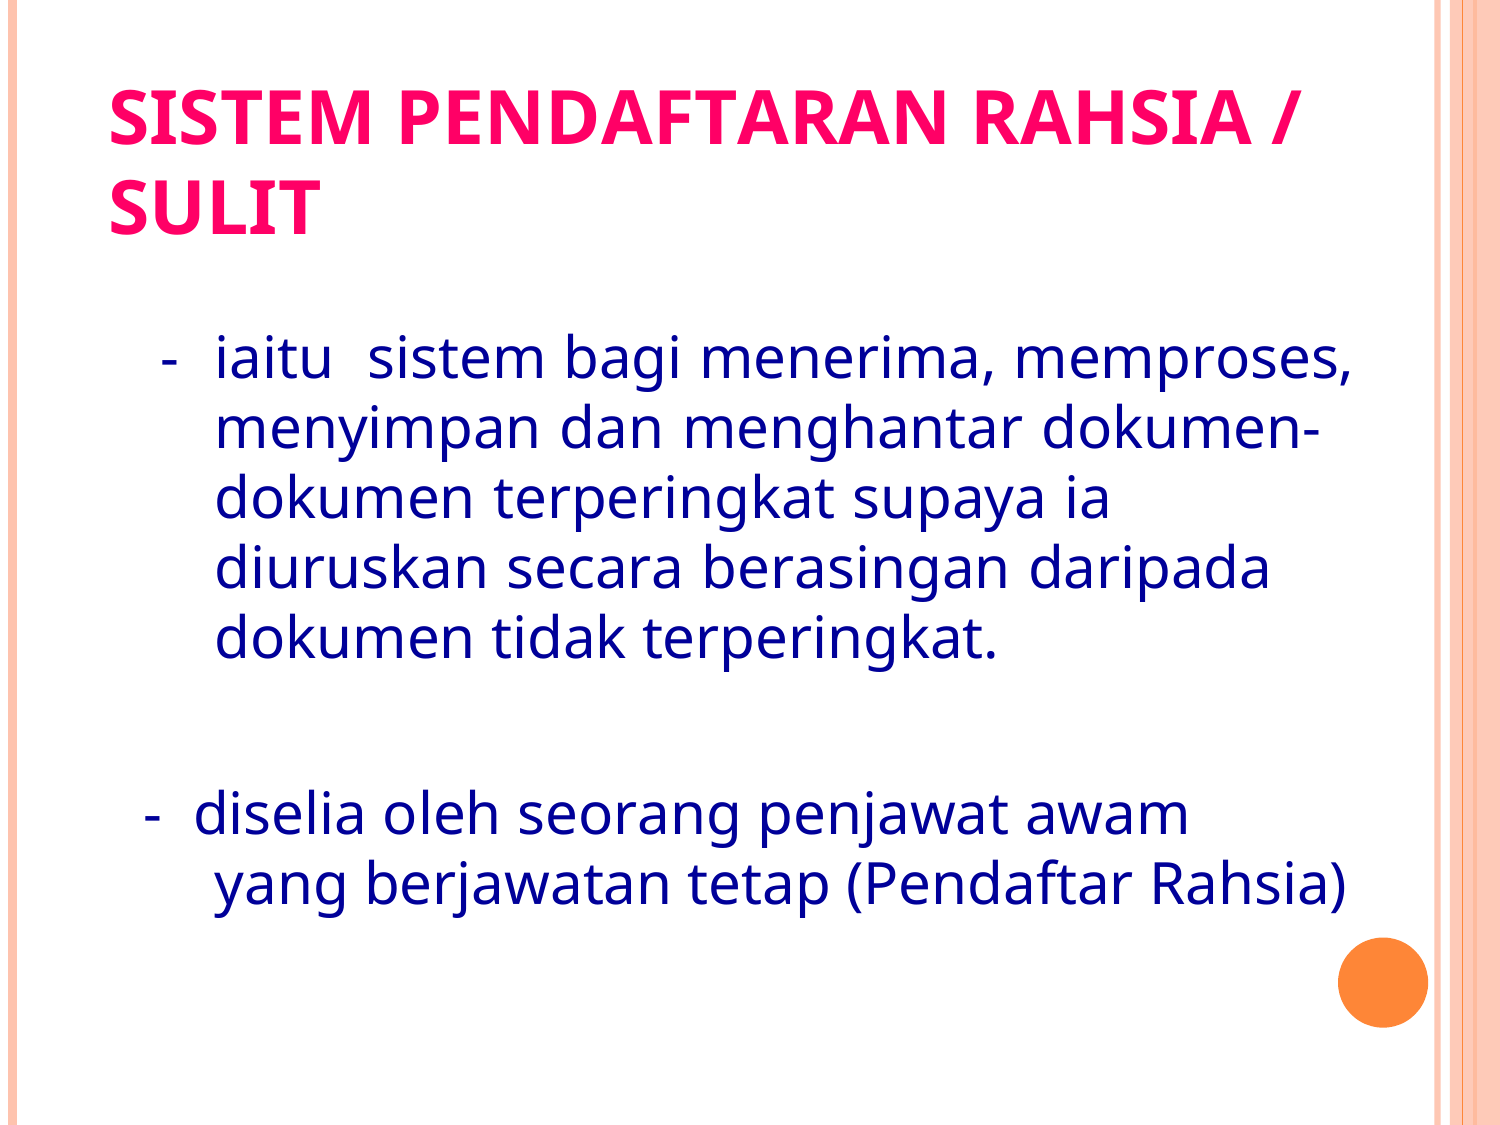

SISTEM PENDAFTARAN RAHSIA / SULIT
-	iaitu sistem bagi menerima, memproses, 		menyimpan dan menghantar dokumen-		dokumen terperingkat supaya ia 			diuruskan secara berasingan daripada 		dokumen tidak terperingkat.
 - diselia oleh seorang penjawat awam 		yang berjawatan tetap (Pendaftar Rahsia)